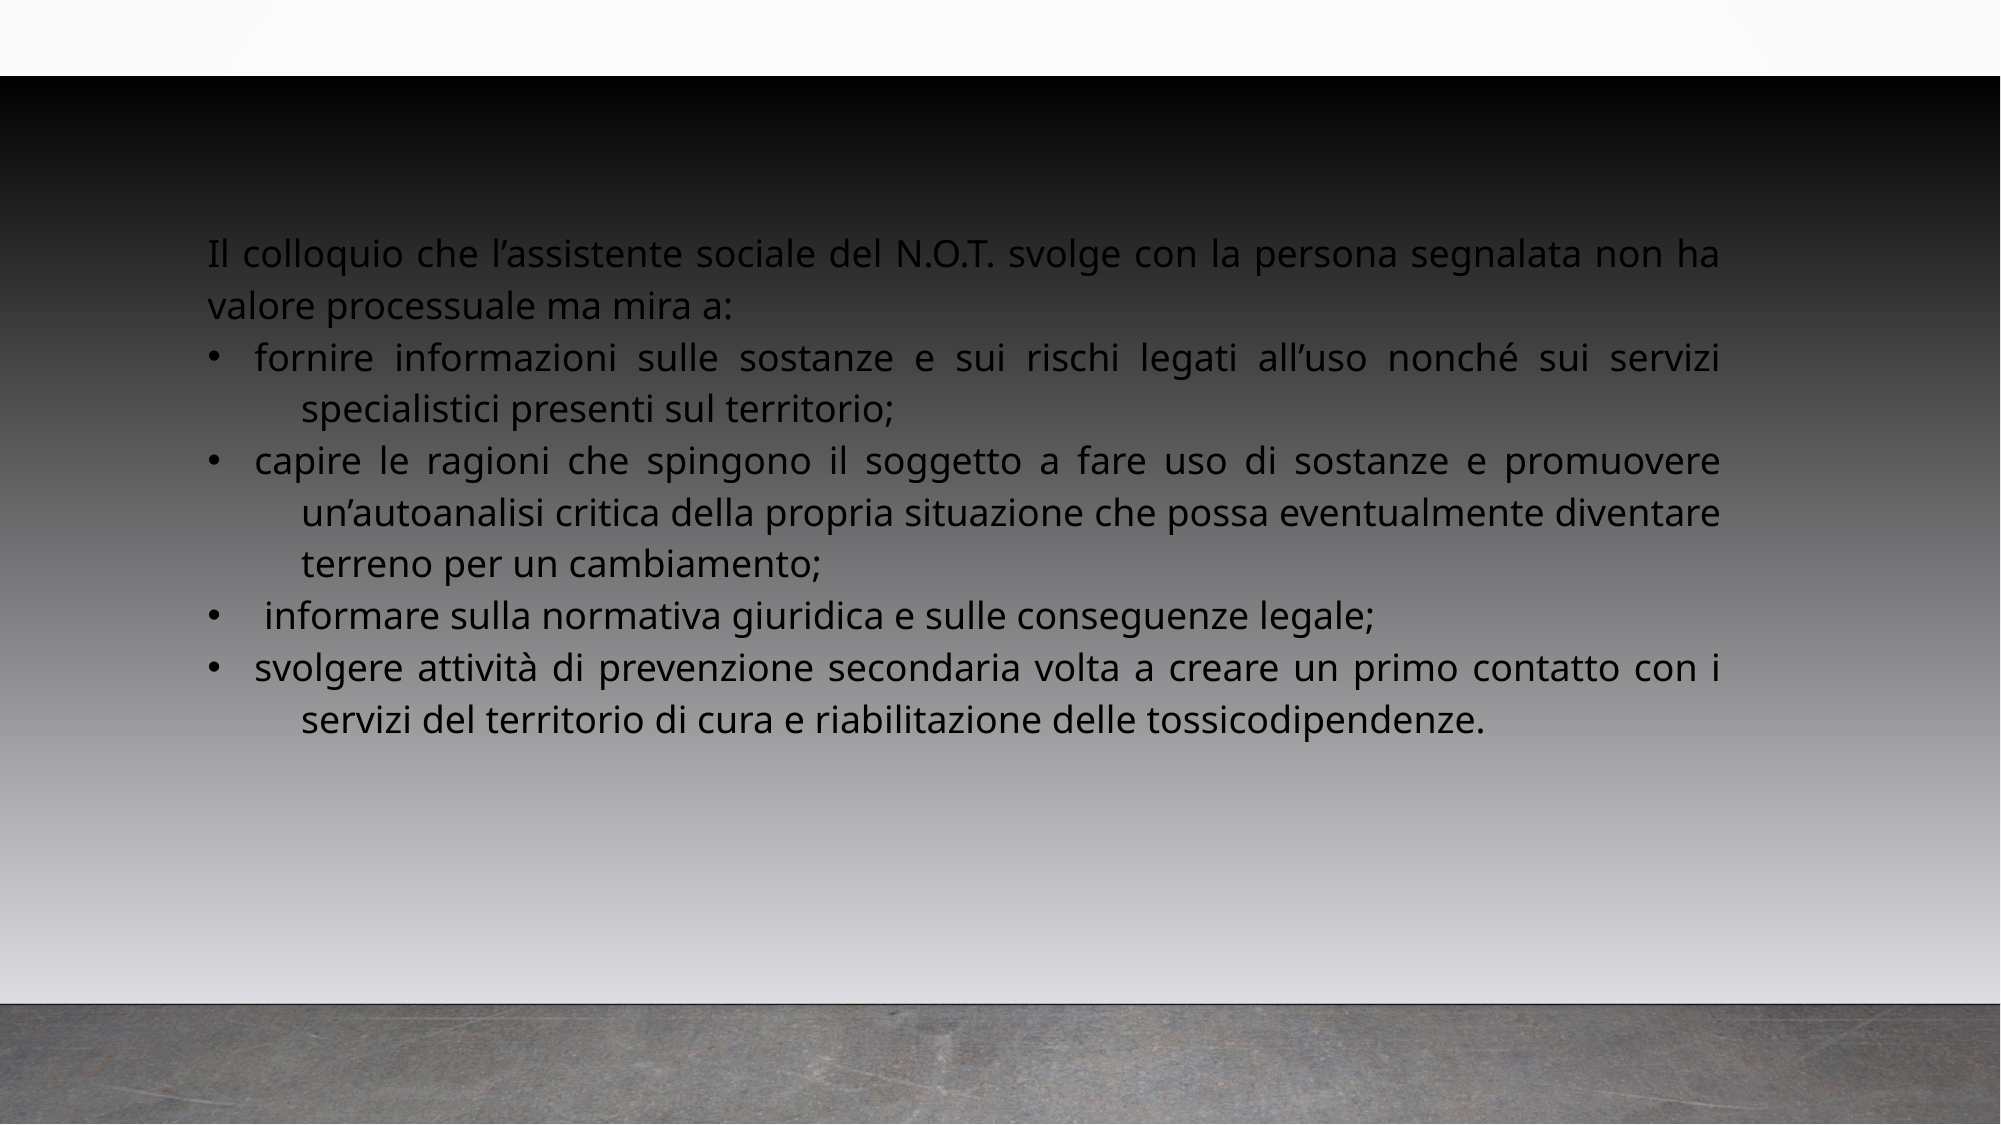

Il colloquio che l’assistente sociale del N.O.T. svolge con la persona segnalata non ha valore processuale ma mira a:
fornire informazioni sulle sostanze e sui rischi legati all’uso nonché sui servizi specialistici presenti sul territorio;
capire le ragioni che spingono il soggetto a fare uso di sostanze e promuovere un’autoanalisi critica della propria situazione che possa eventualmente diventare terreno per un cambiamento;
 informare sulla normativa giuridica e sulle conseguenze legale;
svolgere attività di prevenzione secondaria volta a creare un primo contatto con i servizi del territorio di cura e riabilitazione delle tossicodipendenze.